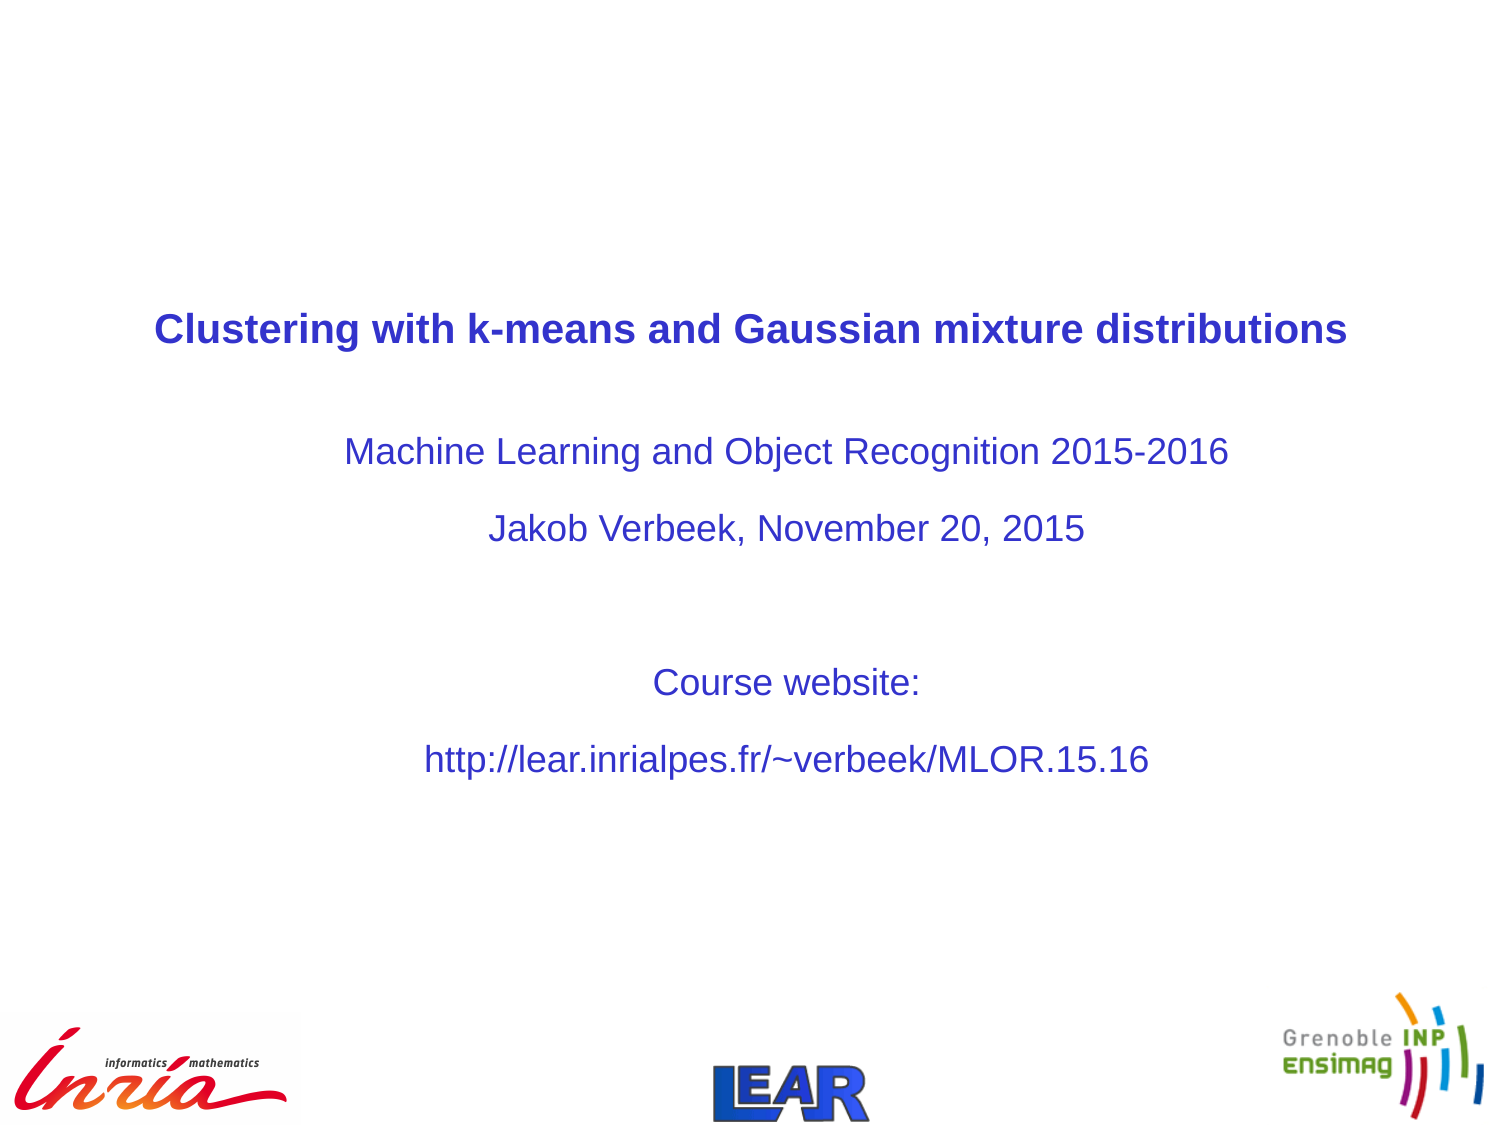

# Clustering with k-means and Gaussian mixture distributions
Machine Learning and Object Recognition 2015-2016
Jakob Verbeek, November 20, 2015
Course website:
http://lear.inrialpes.fr/~verbeek/MLOR.15.16